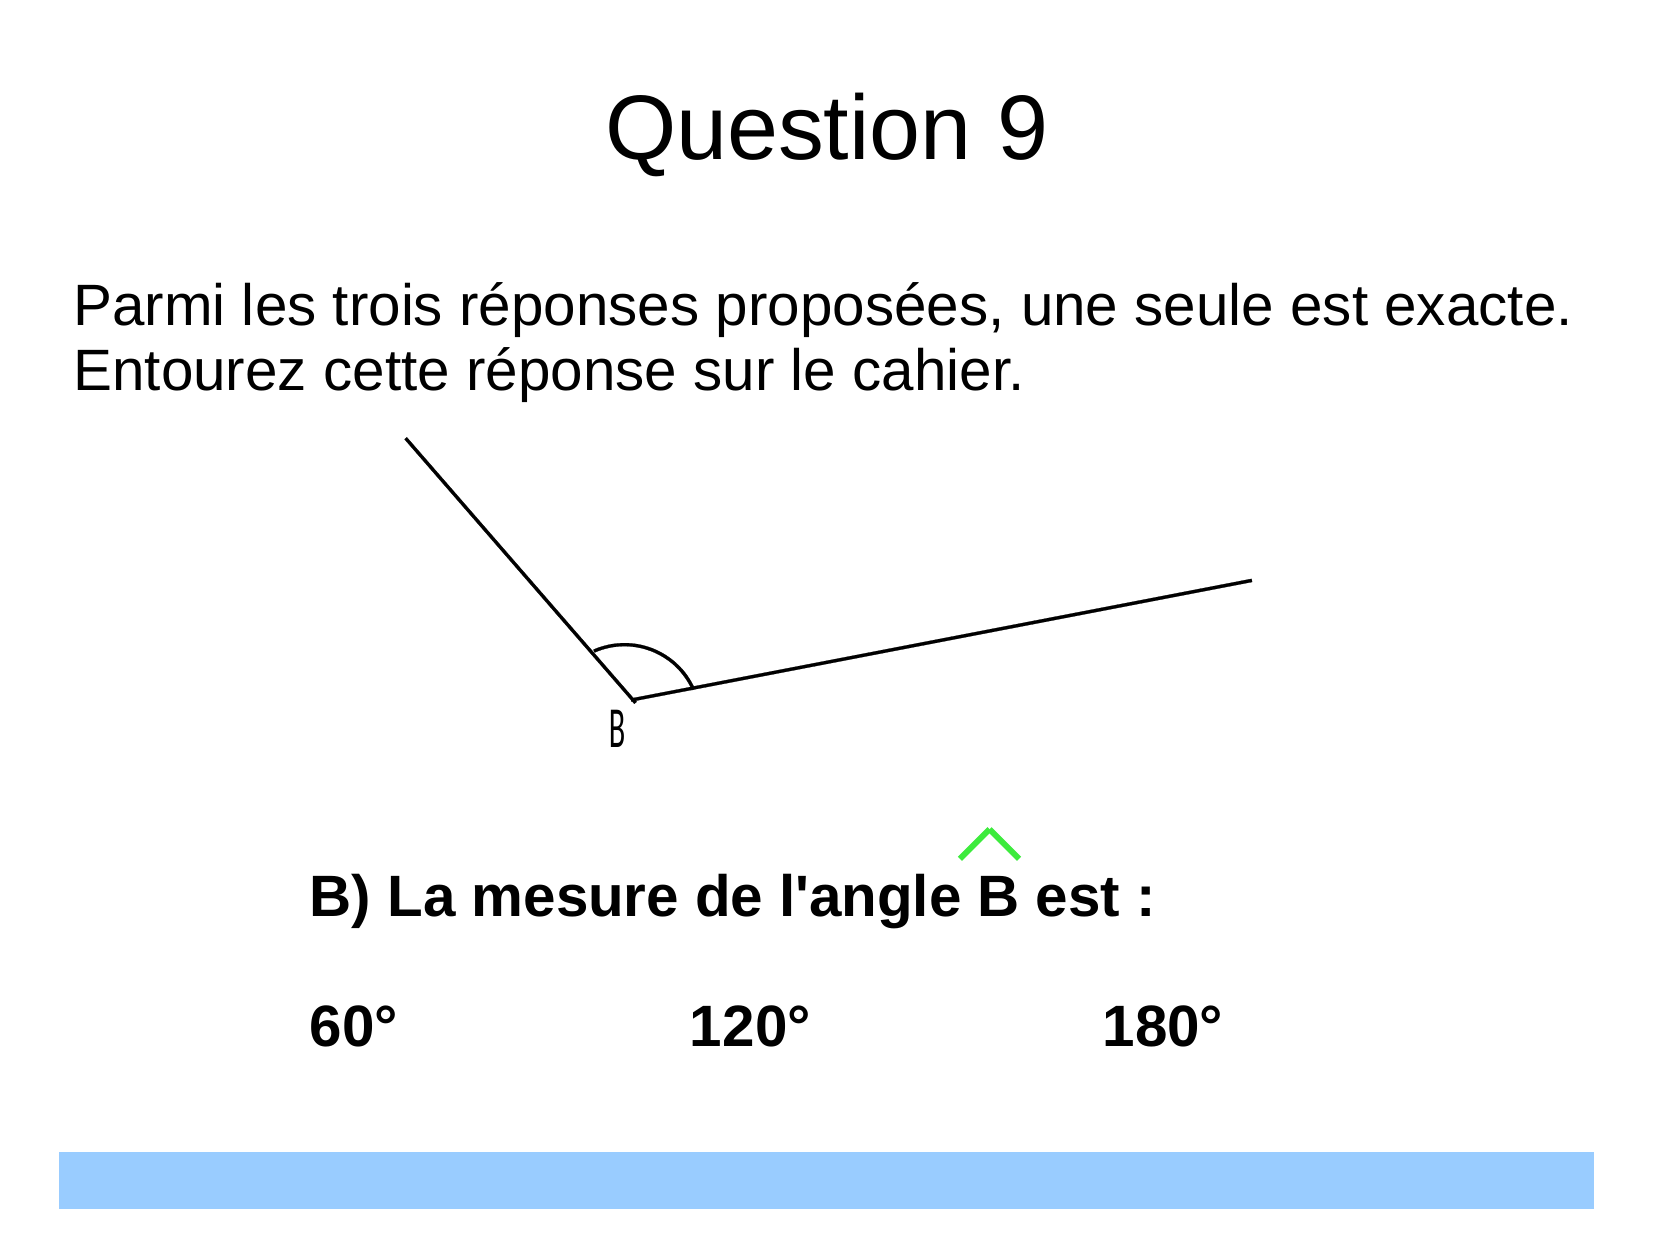

# Question 9
Parmi les trois réponses proposées, une seule est exacte.
Entourez cette réponse sur le cahier.
B) La mesure de l'angle B est :
60° 120° 180°
| |
| --- |